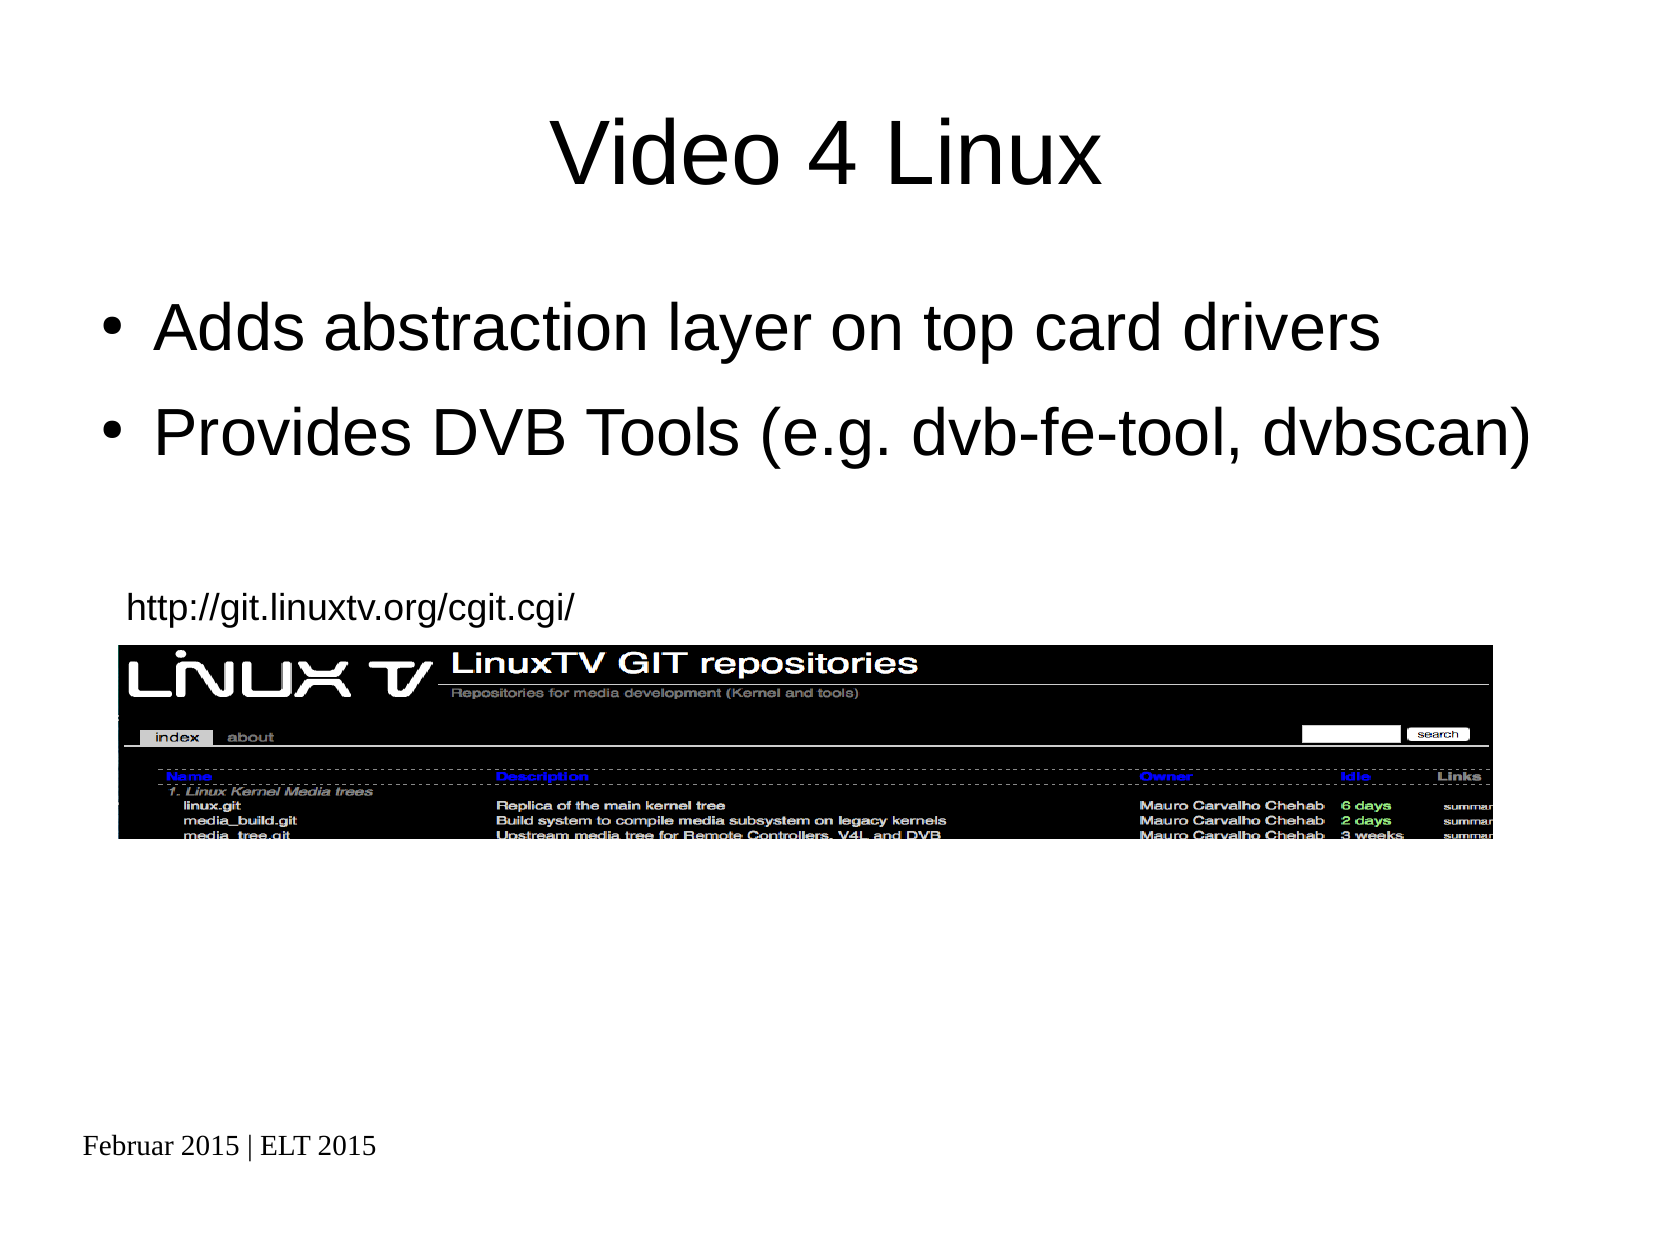

# Video 4 Linux
Adds abstraction layer on top card drivers
Provides DVB Tools (e.g. dvb-fe-tool, dvbscan)
http://git.linuxtv.org/cgit.cgi/